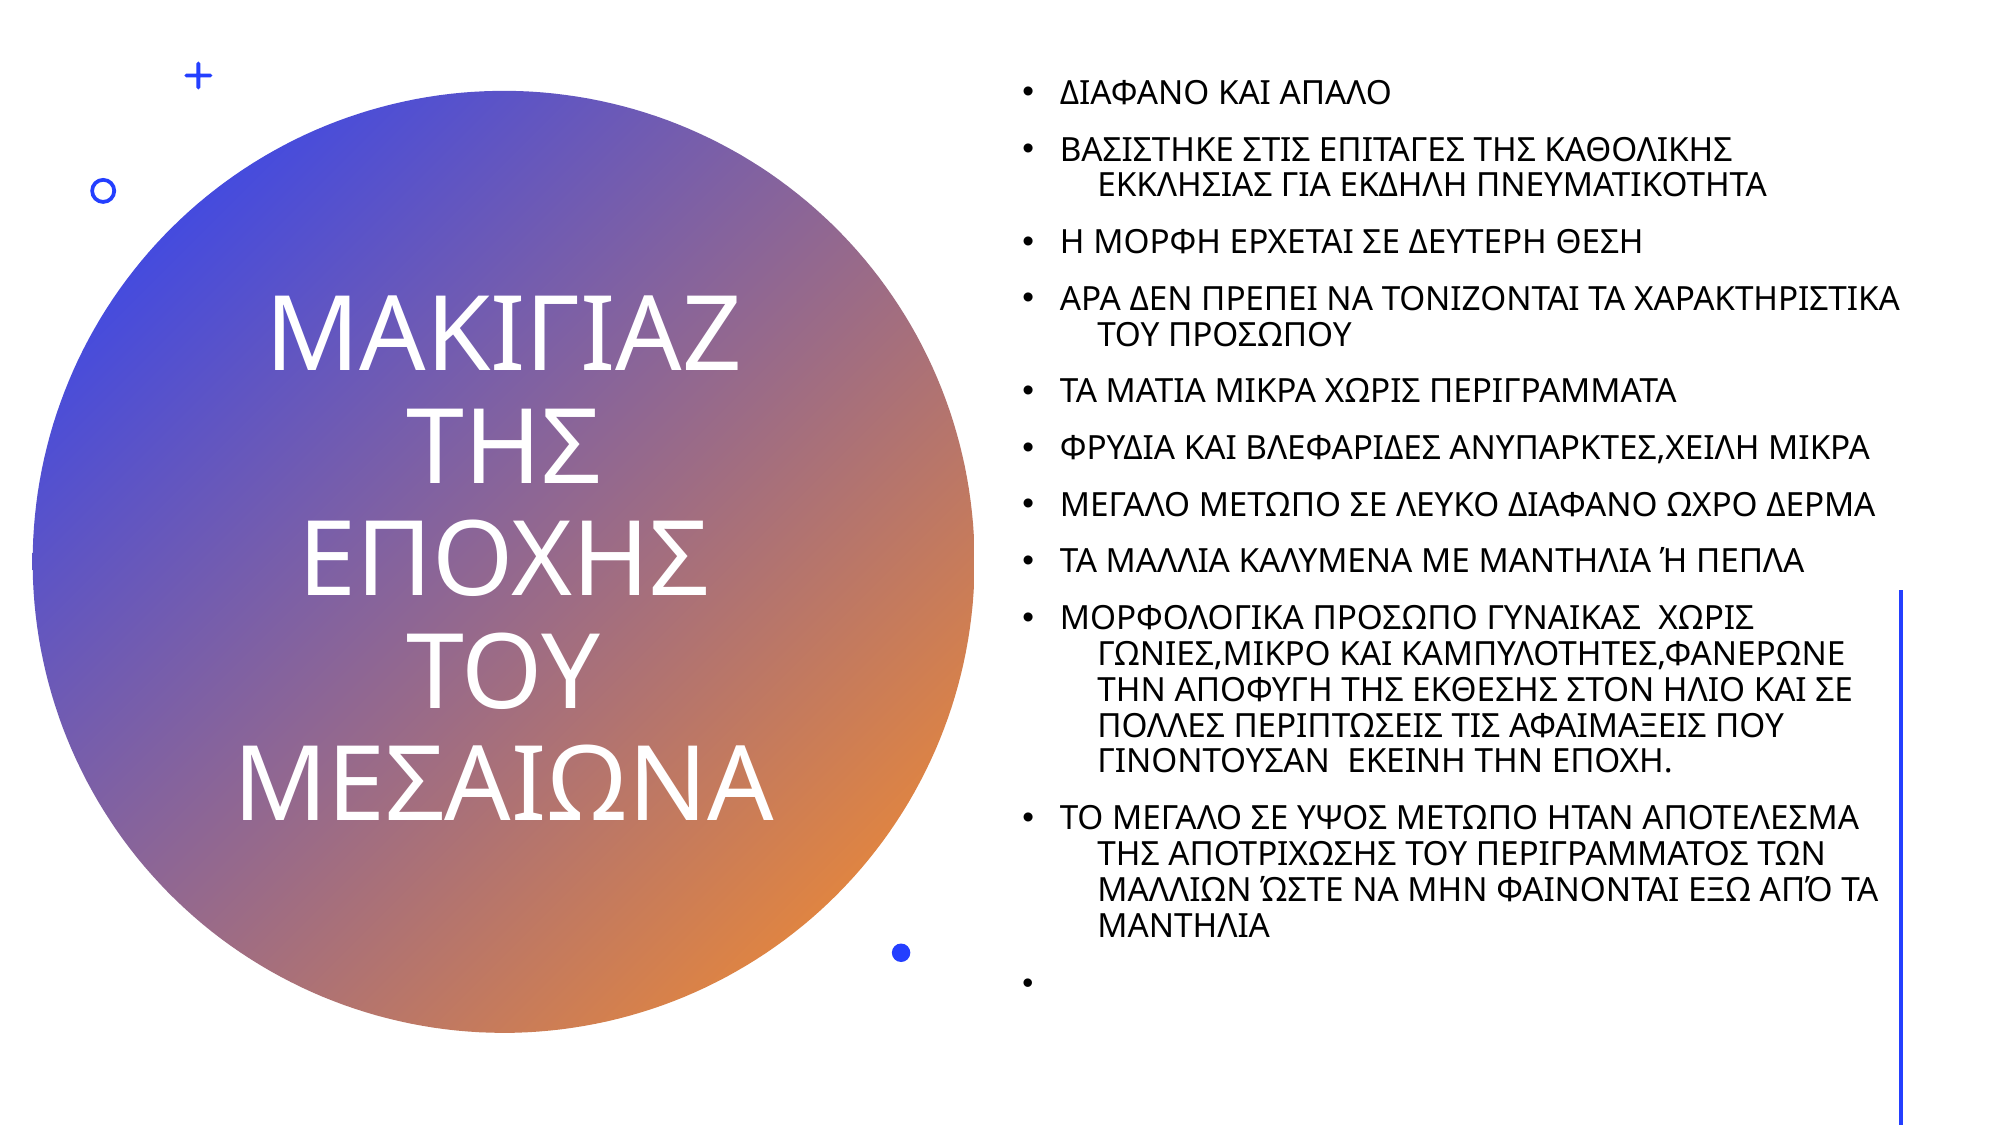

ΔΙΑΦΑΝΟ ΚΑΙ ΑΠΑΛΟ
ΒΑΣΙΣΤΗΚΕ ΣΤΙΣ ΕΠΙΤΑΓΕΣ ΤΗΣ ΚΑΘΟΛΙΚΗΣ ΕΚΚΛΗΣΙΑΣ ΓΙΑ ΕΚΔΗΛΗ ΠΝΕΥΜΑΤΙΚΟΤΗΤΑ
Η ΜΟΡΦΗ ΕΡΧΕΤΑΙ ΣΕ ΔΕΥΤΕΡΗ ΘΕΣΗ
ΑΡΑ ΔΕΝ ΠΡΕΠΕΙ ΝΑ ΤΟΝΙΖΟΝΤΑΙ ΤΑ ΧΑΡΑΚΤΗΡΙΣΤΙΚΑ ΤΟΥ ΠΡΟΣΩΠΟΥ
ΤΑ ΜΑΤΙΑ ΜΙΚΡΑ ΧΩΡΙΣ ΠΕΡΙΓΡΑΜΜΑΤΑ
ΦΡΥΔΙΑ ΚΑΙ ΒΛΕΦΑΡΙΔΕΣ ΑΝΥΠΑΡΚΤΕΣ,ΧΕΙΛΗ ΜΙΚΡΑ
ΜΕΓΑΛΟ ΜΕΤΩΠΟ ΣΕ ΛΕΥΚΟ ΔΙΑΦΑΝΟ ΩΧΡΟ ΔΕΡΜΑ
ΤΑ ΜΑΛΛΙΑ ΚΑΛΥΜΕΝΑ ΜΕ ΜΑΝΤΗΛΙΑ Ή ΠΕΠΛΑ
ΜΟΡΦΟΛΟΓΙΚΑ ΠΡΟΣΩΠΟ ΓΥΝΑΙΚΑΣ ΧΩΡΙΣ ΓΩΝΙΕΣ,ΜΙΚΡΟ ΚΑΙ ΚΑΜΠΥΛΟΤΗΤΕΣ,ΦΑΝΕΡΩΝΕ ΤΗΝ ΑΠΟΦΥΓΗ ΤΗΣ ΕΚΘΕΣΗΣ ΣΤΟΝ ΗΛΙΟ ΚΑΙ ΣΕ ΠΟΛΛΕΣ ΠΕΡΙΠΤΩΣΕΙΣ ΤΙΣ ΑΦΑΙΜΑΞΕΙΣ ΠΟΥ ΓΙΝΟΝΤΟΥΣΑΝ ΕΚΕΙΝΗ ΤΗΝ ΕΠΟΧΗ.
ΤΟ ΜΕΓΑΛΟ ΣΕ ΥΨΟΣ ΜΕΤΩΠΟ ΗΤΑΝ ΑΠΟΤΕΛΕΣΜΑ ΤΗΣ ΑΠΟΤΡΙΧΩΣΗΣ ΤΟΥ ΠΕΡΙΓΡΑΜΜΑΤΟΣ ΤΩΝ ΜΑΛΛΙΩΝ ΏΣΤΕ ΝΑ ΜΗΝ ΦΑΙΝΟΝΤΑΙ ΕΞΩ ΑΠΌ ΤΑ ΜΑΝΤΗΛΙΑ
# ΜΑΚΙΓΙΑΖ ΤΗΣ ΕΠΟΧΗΣ ΤΟΥ ΜΕΣΑΙΩΝΑ